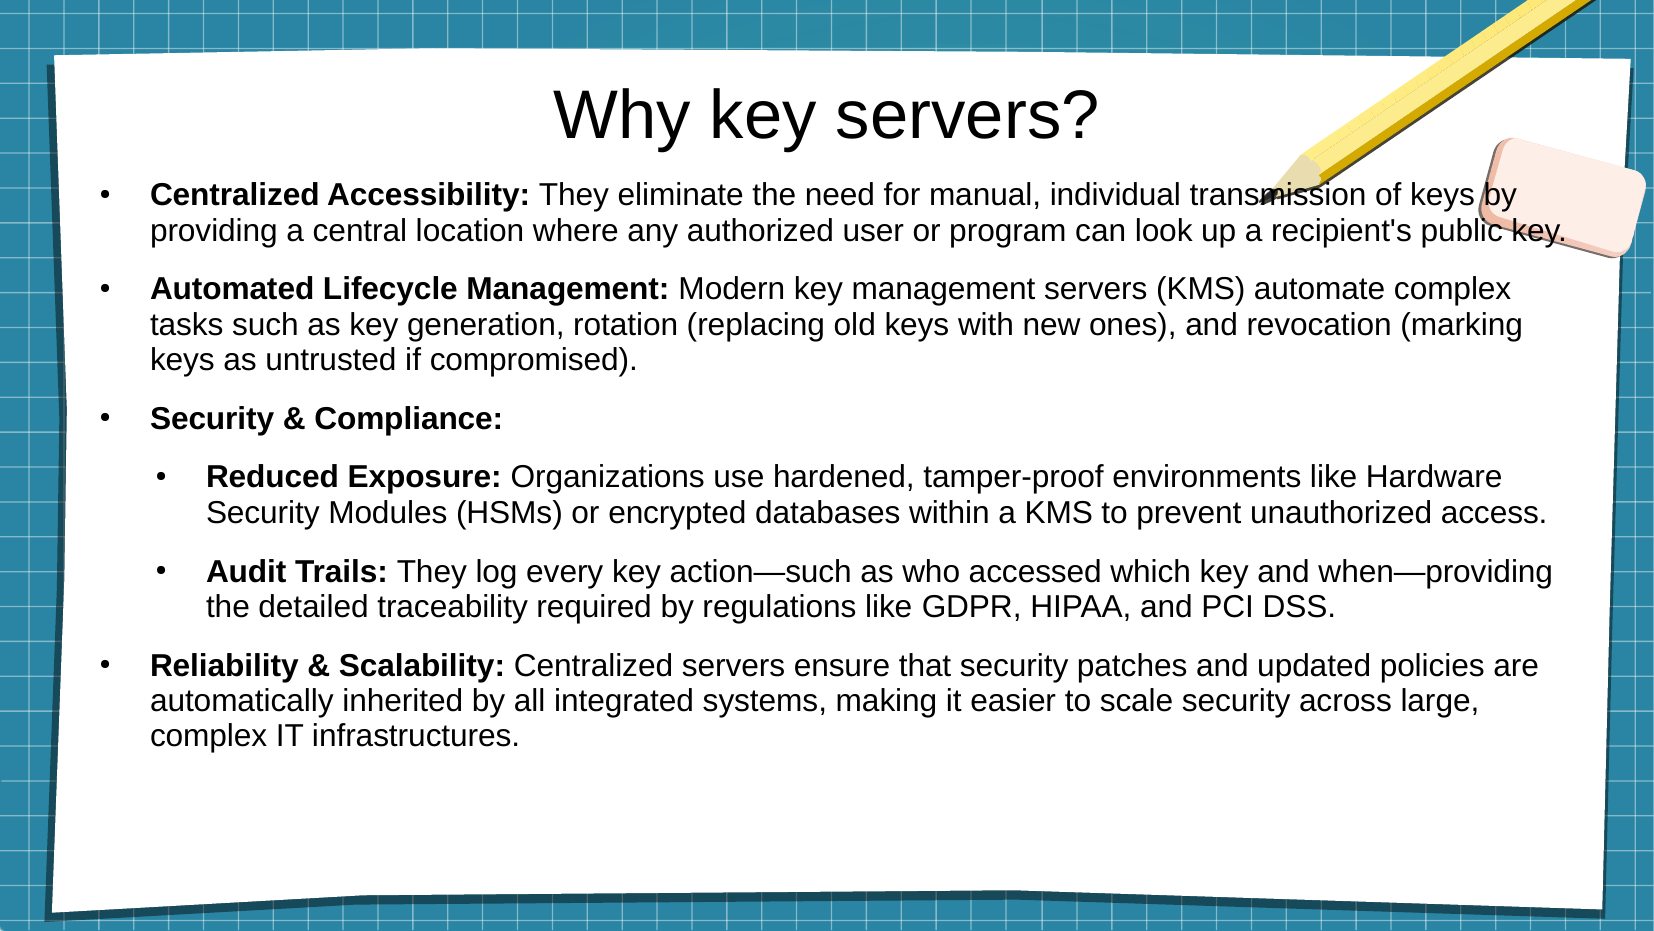

# Why key servers?
Centralized Accessibility: They eliminate the need for manual, individual transmission of keys by providing a central location where any authorized user or program can look up a recipient's public key.
Automated Lifecycle Management: Modern key management servers (KMS) automate complex tasks such as key generation, rotation (replacing old keys with new ones), and revocation (marking keys as untrusted if compromised).
Security & Compliance:
Reduced Exposure: Organizations use hardened, tamper-proof environments like Hardware Security Modules (HSMs) or encrypted databases within a KMS to prevent unauthorized access.
Audit Trails: They log every key action—such as who accessed which key and when—providing the detailed traceability required by regulations like GDPR, HIPAA, and PCI DSS.
Reliability & Scalability: Centralized servers ensure that security patches and updated policies are automatically inherited by all integrated systems, making it easier to scale security across large, complex IT infrastructures.